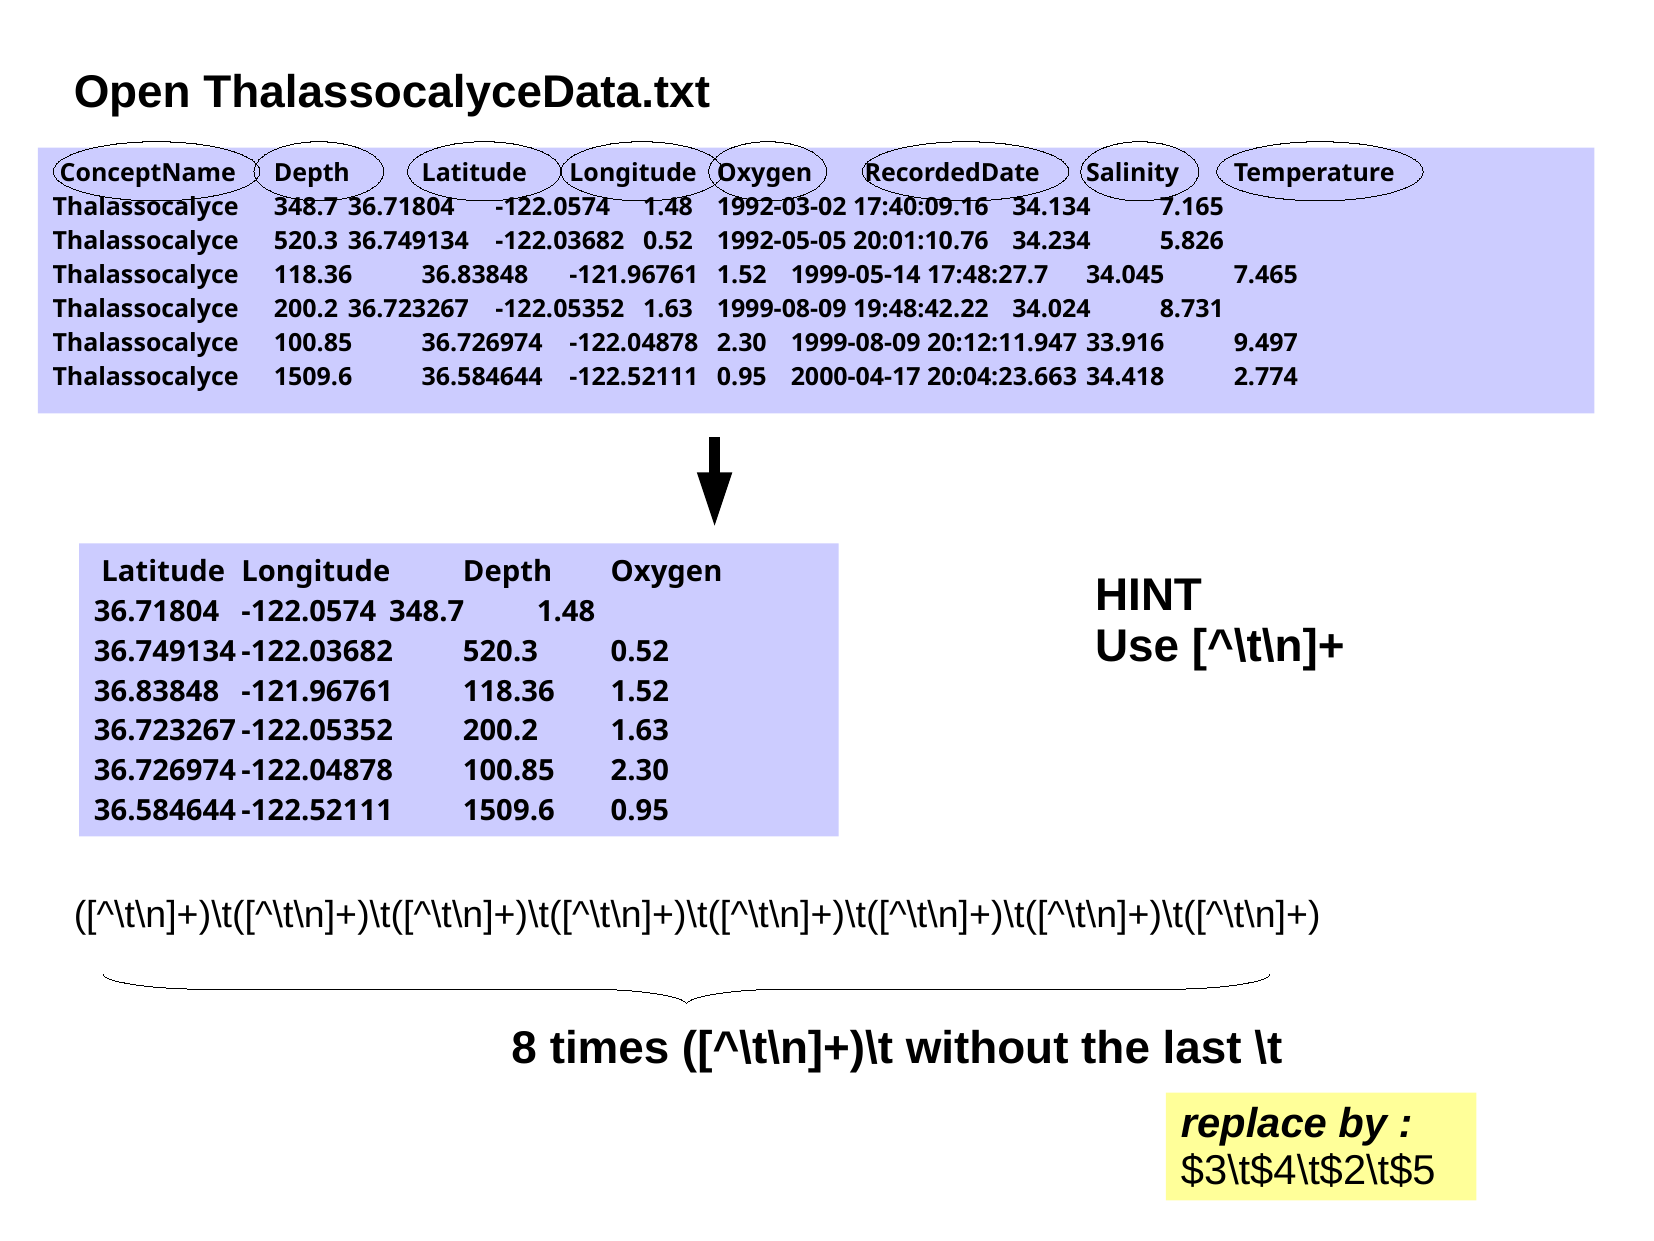

Open ThalassocalyceData.txt
 ConceptName	Depth	Latitude	Longitude	Oxygen	RecordedDate	Salinity	Temperature
Thalassocalyce	348.7	36.71804	-122.0574	1.48	1992-03-02 17:40:09.16	34.134	7.165
Thalassocalyce	520.3	36.749134	-122.03682	0.52	1992-05-05 20:01:10.76	34.234	5.826
Thalassocalyce	118.36	36.83848	-121.96761	1.52	1999-05-14 17:48:27.7	34.045	7.465
Thalassocalyce	200.2	36.723267	-122.05352	1.63	1999-08-09 19:48:42.22	34.024	8.731
Thalassocalyce	100.85	36.726974	-122.04878	2.30	1999-08-09 20:12:11.947	33.916	9.497
Thalassocalyce	1509.6	36.584644	-122.52111	0.95	2000-04-17 20:04:23.663	34.418	2.774
 Latitude	Longitude	Depth	Oxygen
36.71804	-122.0574	348.7	1.48
36.749134	-122.03682	520.3	0.52
36.83848	-121.96761	118.36	1.52
36.723267	-122.05352	200.2	1.63
36.726974	-122.04878	100.85	2.30
36.584644	-122.52111	1509.6	0.95
HINT
Use [^\t\n]+
([^\t\n]+)\t([^\t\n]+)\t([^\t\n]+)\t([^\t\n]+)\t([^\t\n]+)\t([^\t\n]+)\t([^\t\n]+)\t([^\t\n]+)
8 times ([^\t\n]+)\t without the last \t
replace by :
$3\t$4\t$2\t$5